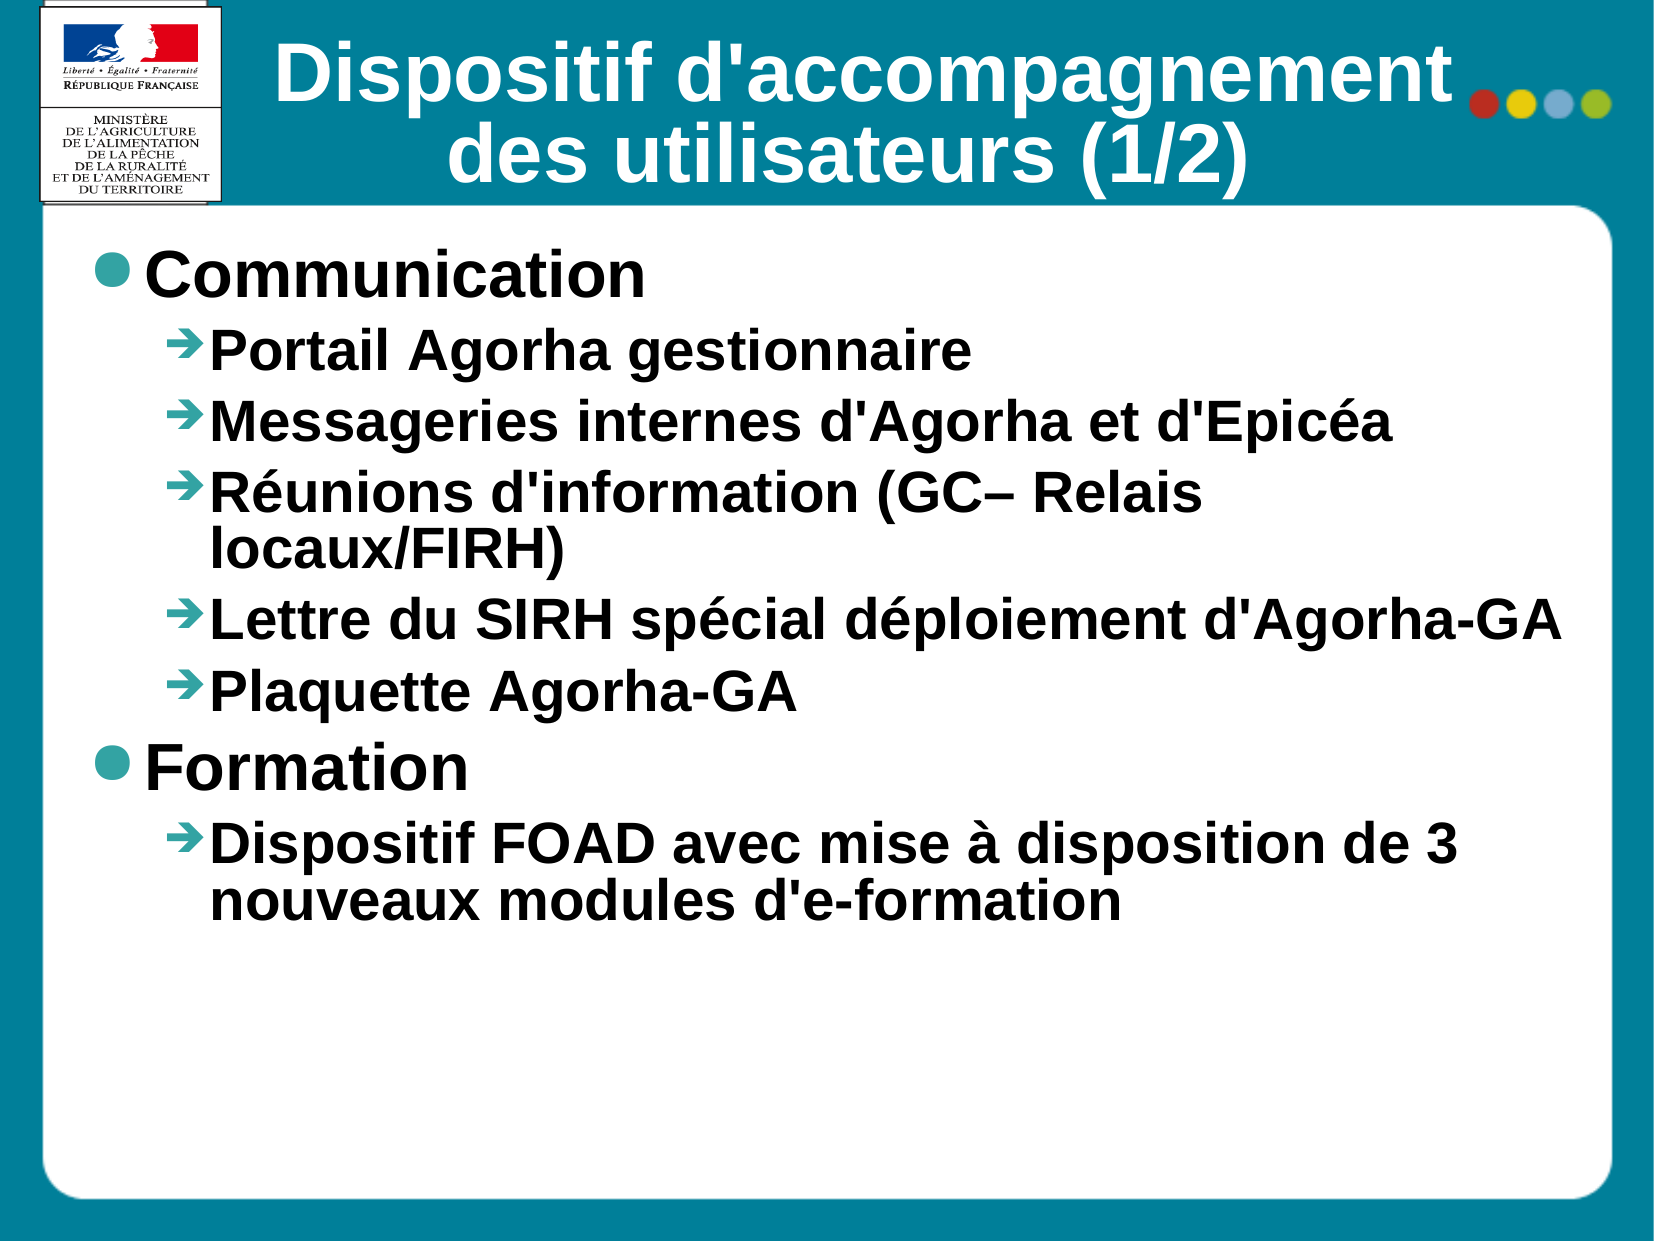

# Dispositif d'accompagnement des utilisateurs (1/2)
Communication
Portail Agorha gestionnaire
Messageries internes d'Agorha et d'Epicéa
Réunions d'information (GC– Relais locaux/FIRH)
Lettre du SIRH spécial déploiement d'Agorha-GA
Plaquette Agorha-GA
Formation
Dispositif FOAD avec mise à disposition de 3 nouveaux modules d'e-formation